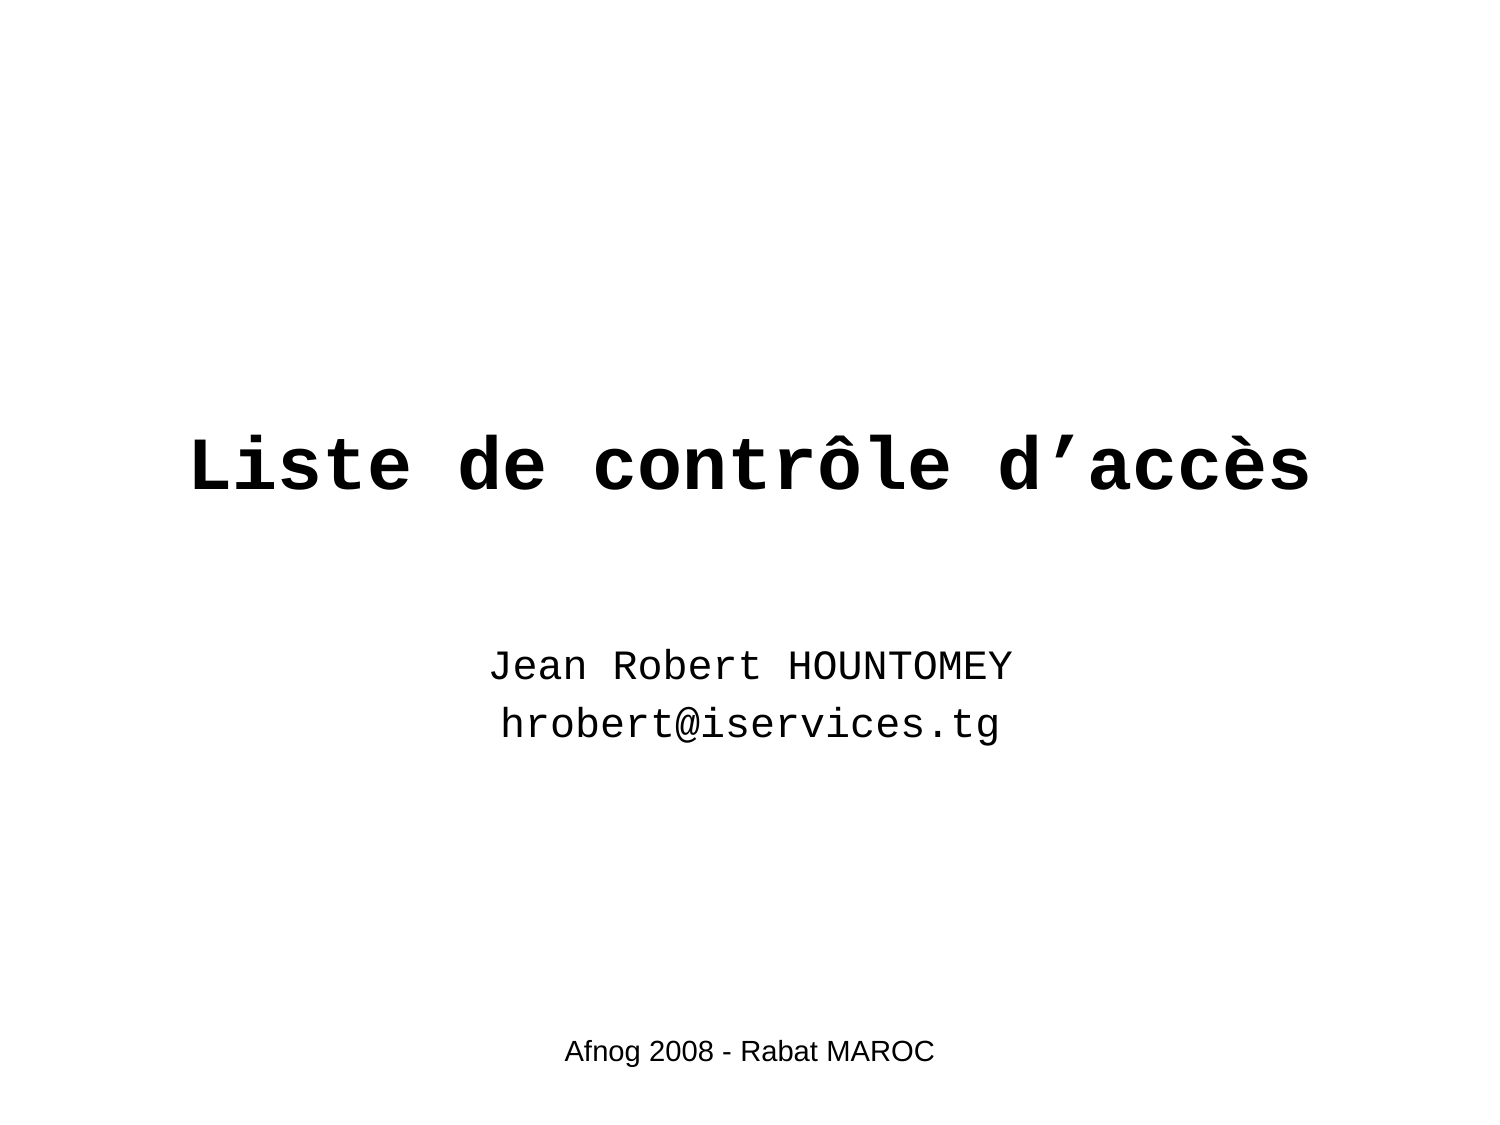

# Liste de contrôle d’accès
Jean Robert HOUNTOMEY
hrobert@iservices.tg
Afnog 2008 - Rabat MAROC